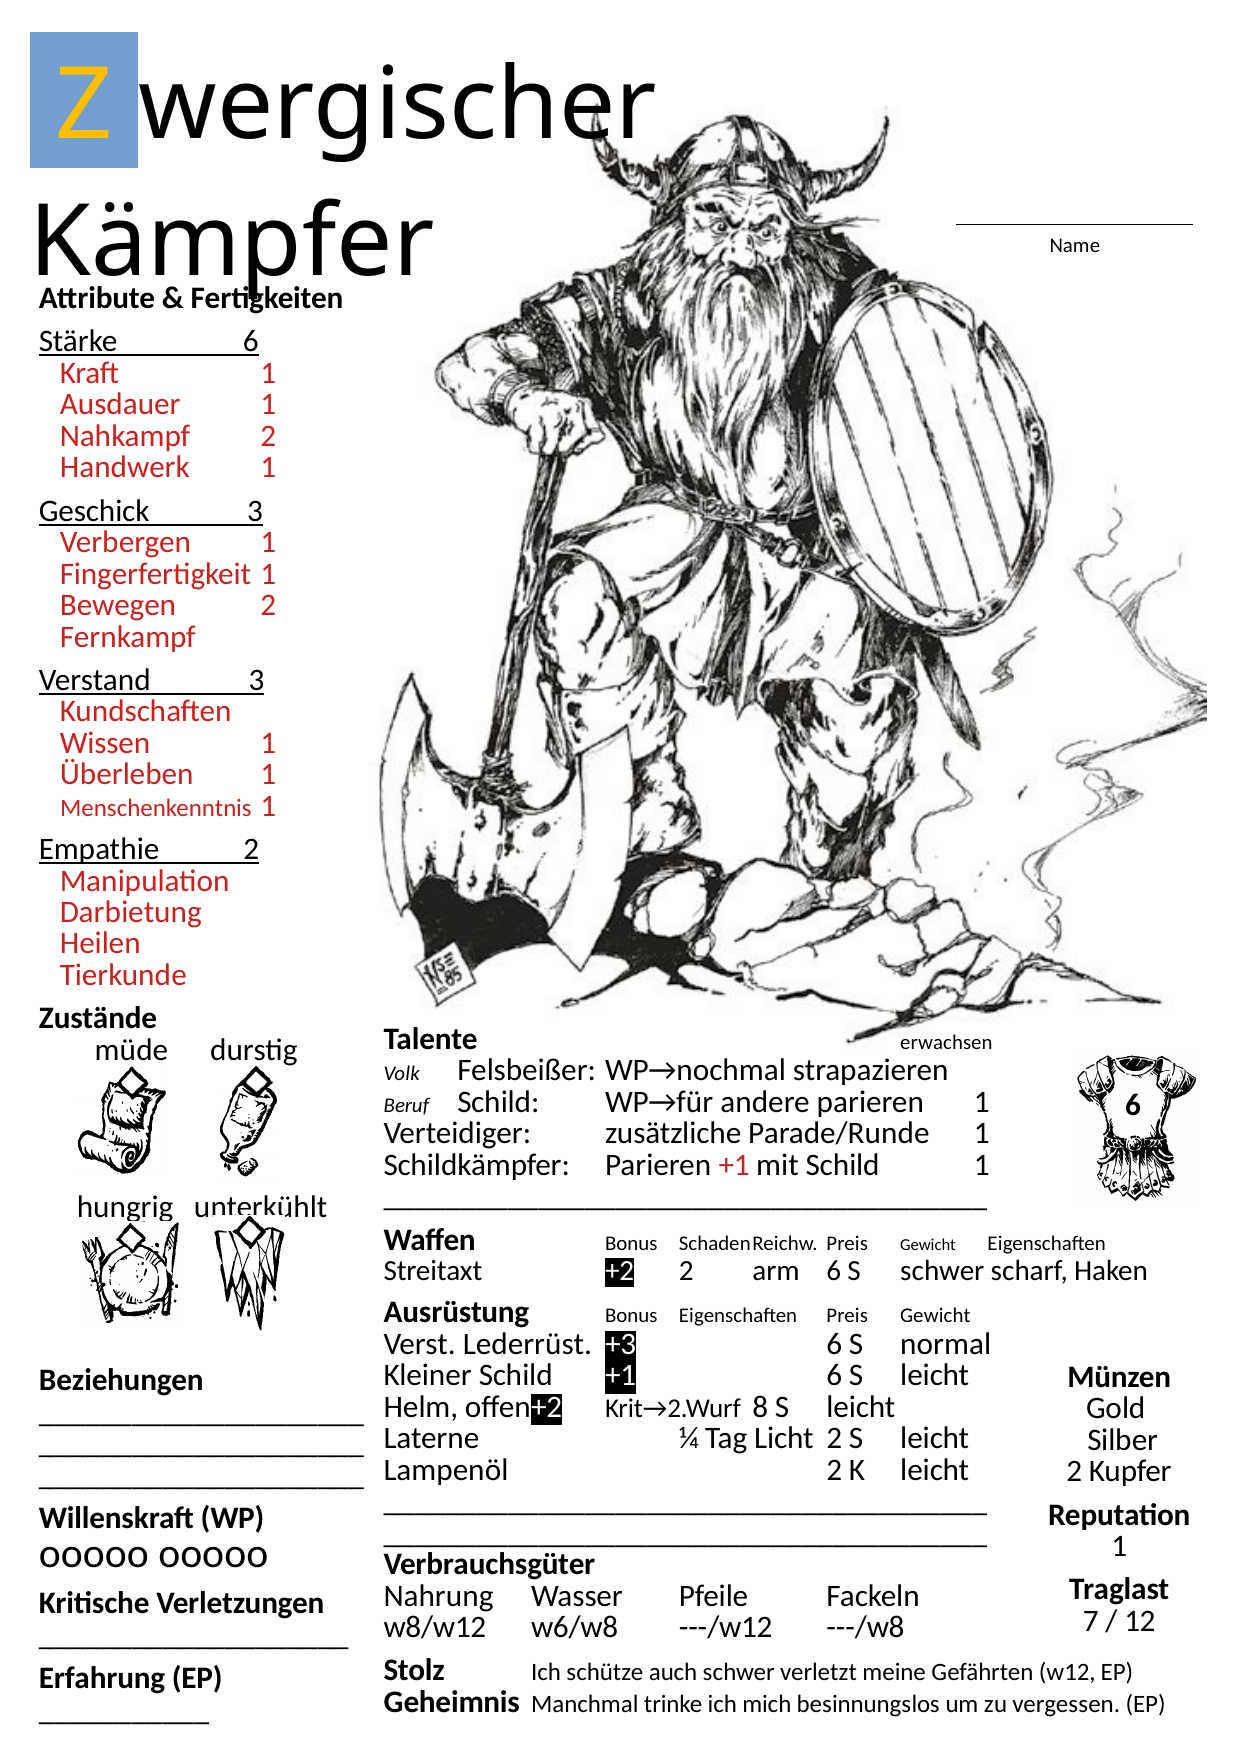

Z wergischer
Kämpfer
Name
Attribute & Fertigkeiten
Stärke 6
 Kraft		1
 Ausdauer		1
 Nahkampf	2
 Handwerk	1
Geschick 3
 Verbergen	1
 Fingerfertigkeit	1
 Bewegen		2
 Fernkampf
Verstand 3
 Kundschaften
 Wissen		1
 Überleben	1
 Menschenkenntnis	1
Empathie 2
 Manipulation
 Darbietung
 Heilen
 Tierkunde
Zustände
 müde durstig
 hungrig unterkühlt
Beziehungen
_____________________
_____________________
_____________________
Willenskraft (WP)
ooooo ooooo
Kritische Verletzungen
____________________
Erfahrung (EP)
___________
Talente						erwachsen
Volk	Felsbeißer:	WP→nochmal strapazieren
Beruf	Schild: 	WP→für andere parieren	1
Verteidiger:	zusätzliche Parade/Runde	1
Schildkämpfer:	Parieren +1 mit Schild		1
_______________________________________
Waffen		Bonus	Schaden	Reichw.	Preis	Gewicht	 Eigenschaften
Streitaxt		+2	2	arm	6 S	schwer scharf, Haken
Ausrüstung		Bonus	Eigenschaften	Preis	Gewicht
Verst. Lederrüst.	+3			6 S	normal
Kleiner Schild	+1			6 S	leicht
Helm, offen	+2	Krit→2.Wurf	8 S	leicht
Laterne			¼ Tag Licht	2 S	leicht
Lampenöl					2 K	leicht
_______________________________________
_______________________________________
Verbrauchsgüter
Nahrung	Wasser	Pfeile		Fackeln
w8/w12	w6/w8	---/w12	---/w8
Stolz		Ich schütze auch schwer verletzt meine Gefährten (w12, EP)
Geheimnis	Manchmal trinke ich mich besinnungslos um zu vergessen. (EP)
6
Münzen
Gold
 Silber
2 Kupfer
Reputation
1
Traglast
7 / 12